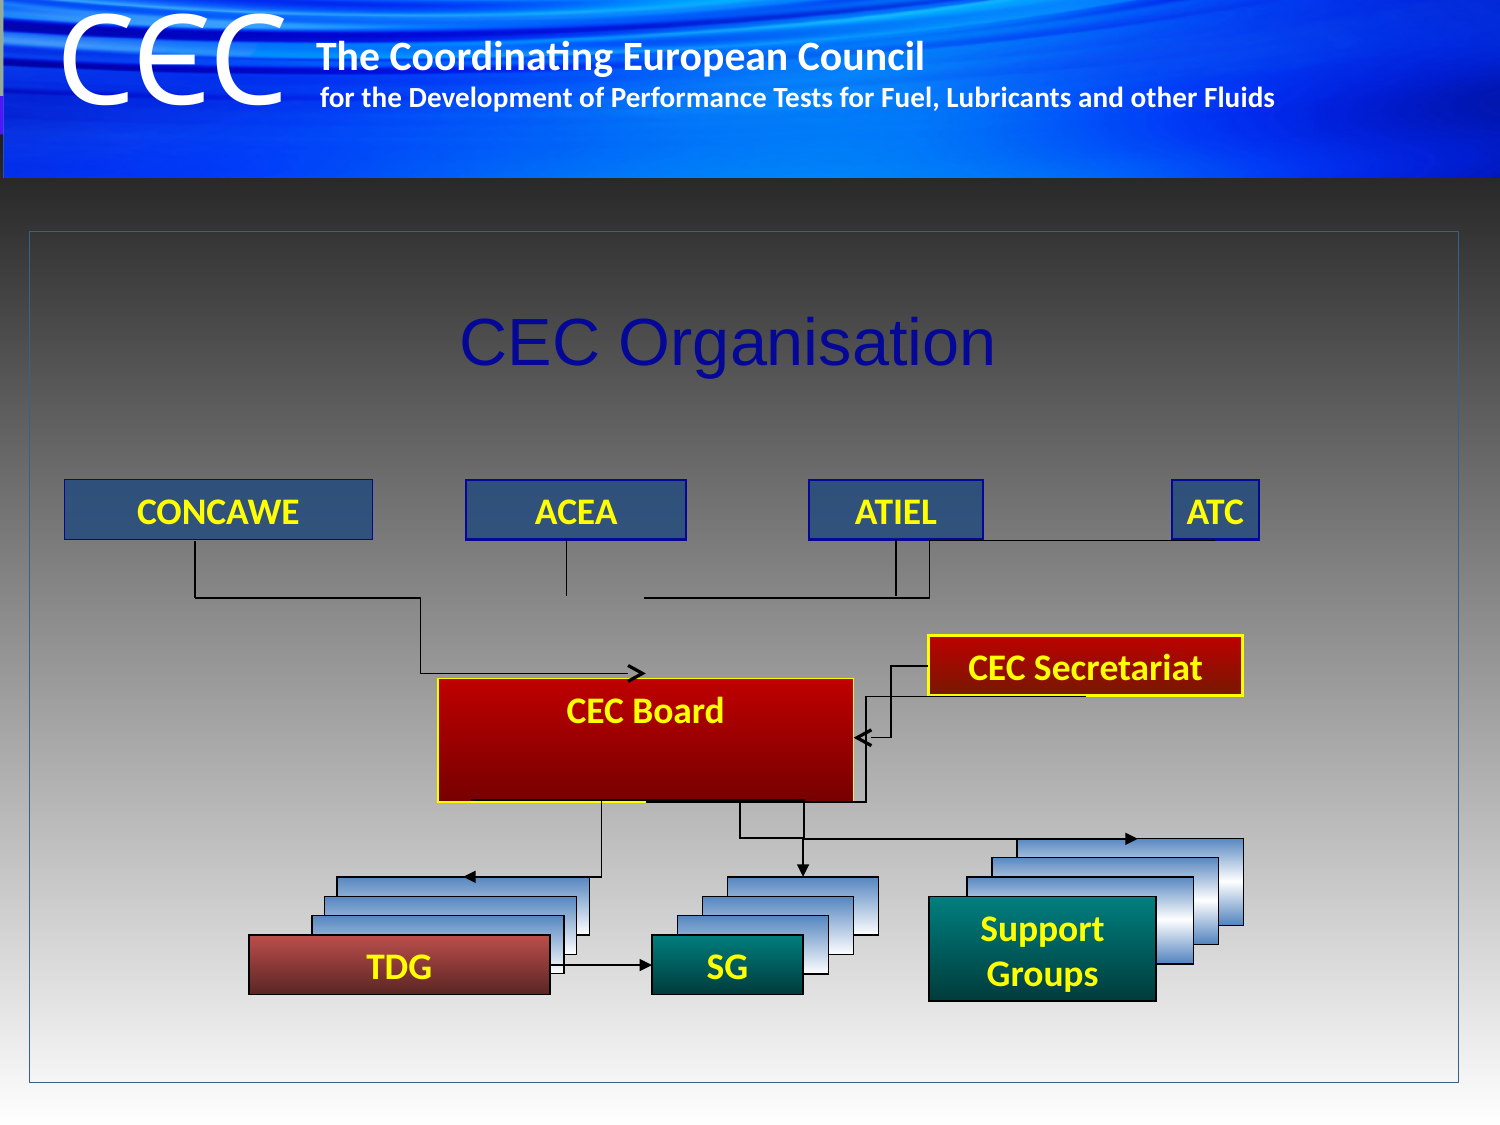

# CEC Organisation
ACEA
ATIEL
ATC
CONCAWE
CEC Secretariat
CEC Board
Support Groups
TDG
SG